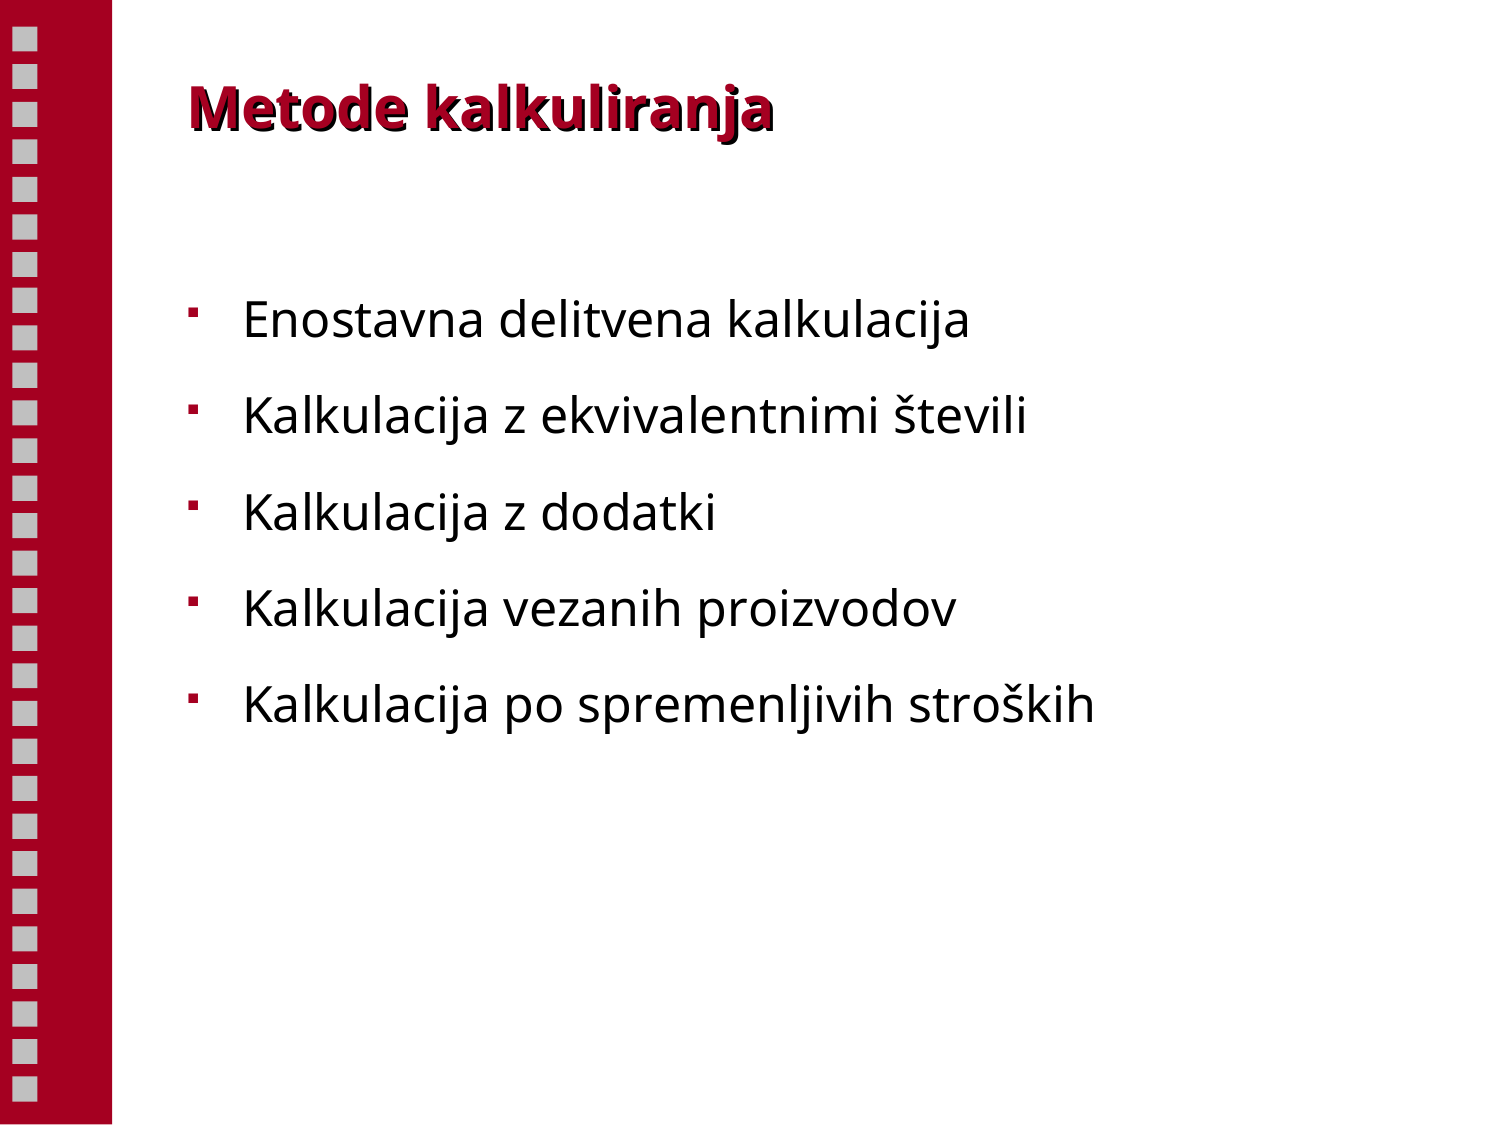

# Metode kalkuliranja
Enostavna delitvena kalkulacija
Kalkulacija z ekvivalentnimi števili
Kalkulacija z dodatki
Kalkulacija vezanih proizvodov
Kalkulacija po spremenljivih stroških